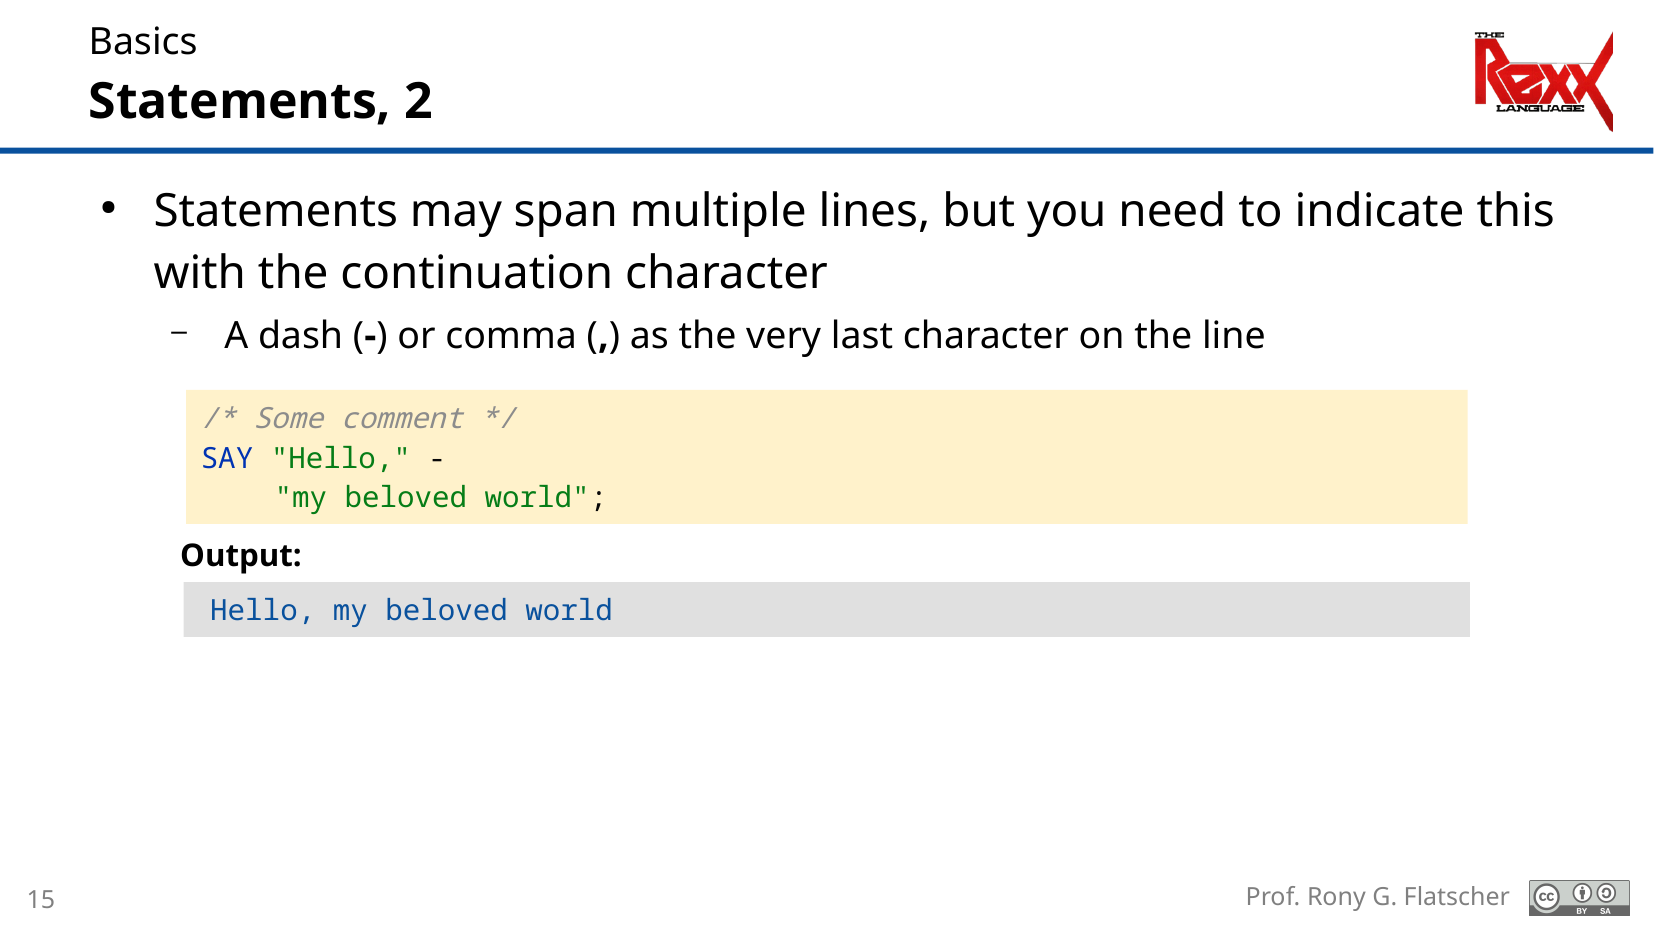

# Basics Statements, 2
Statements may span multiple lines, but you need to indicate this with the continuation character
A dash (-) or comma (,) as the very last character on the line
/* Some comment */
SAY "Hello," -
	"my beloved world";
Output:
Hello, my beloved world